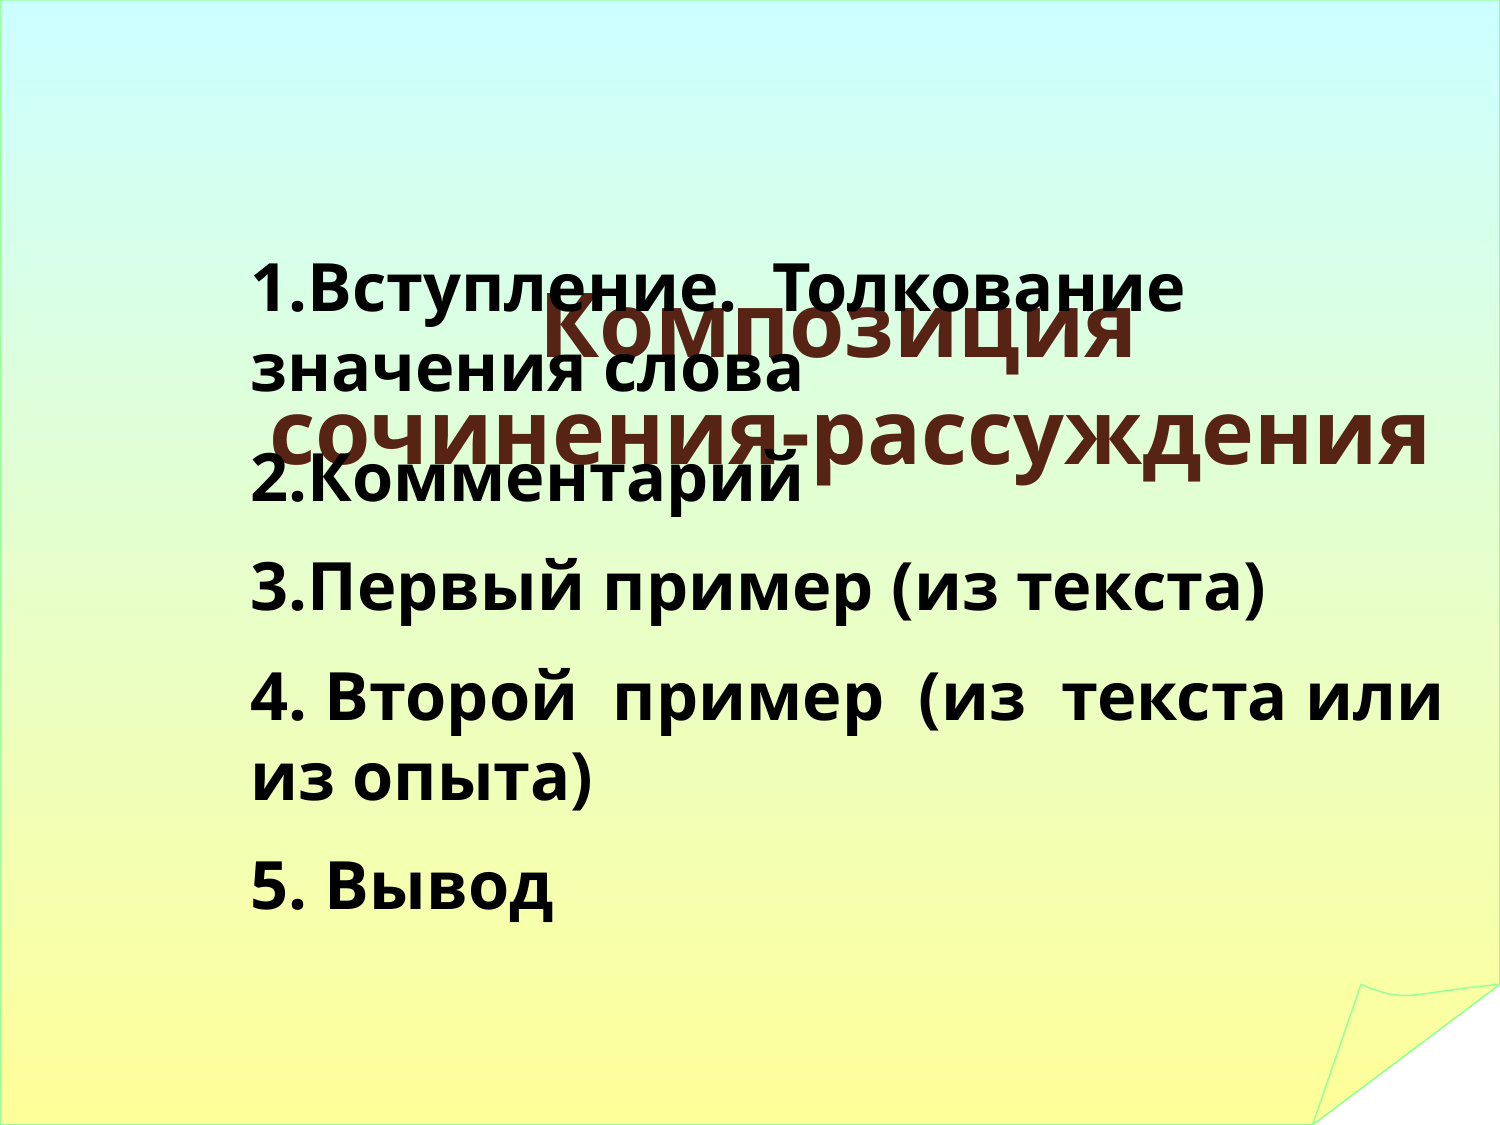

# Композиция сочинения-рассуждения
1.Вступление. Толкование значения слова
2.Комментарий
3.Первый пример (из текста)
4. Второй пример (из текста или из опыта)
5. Вывод